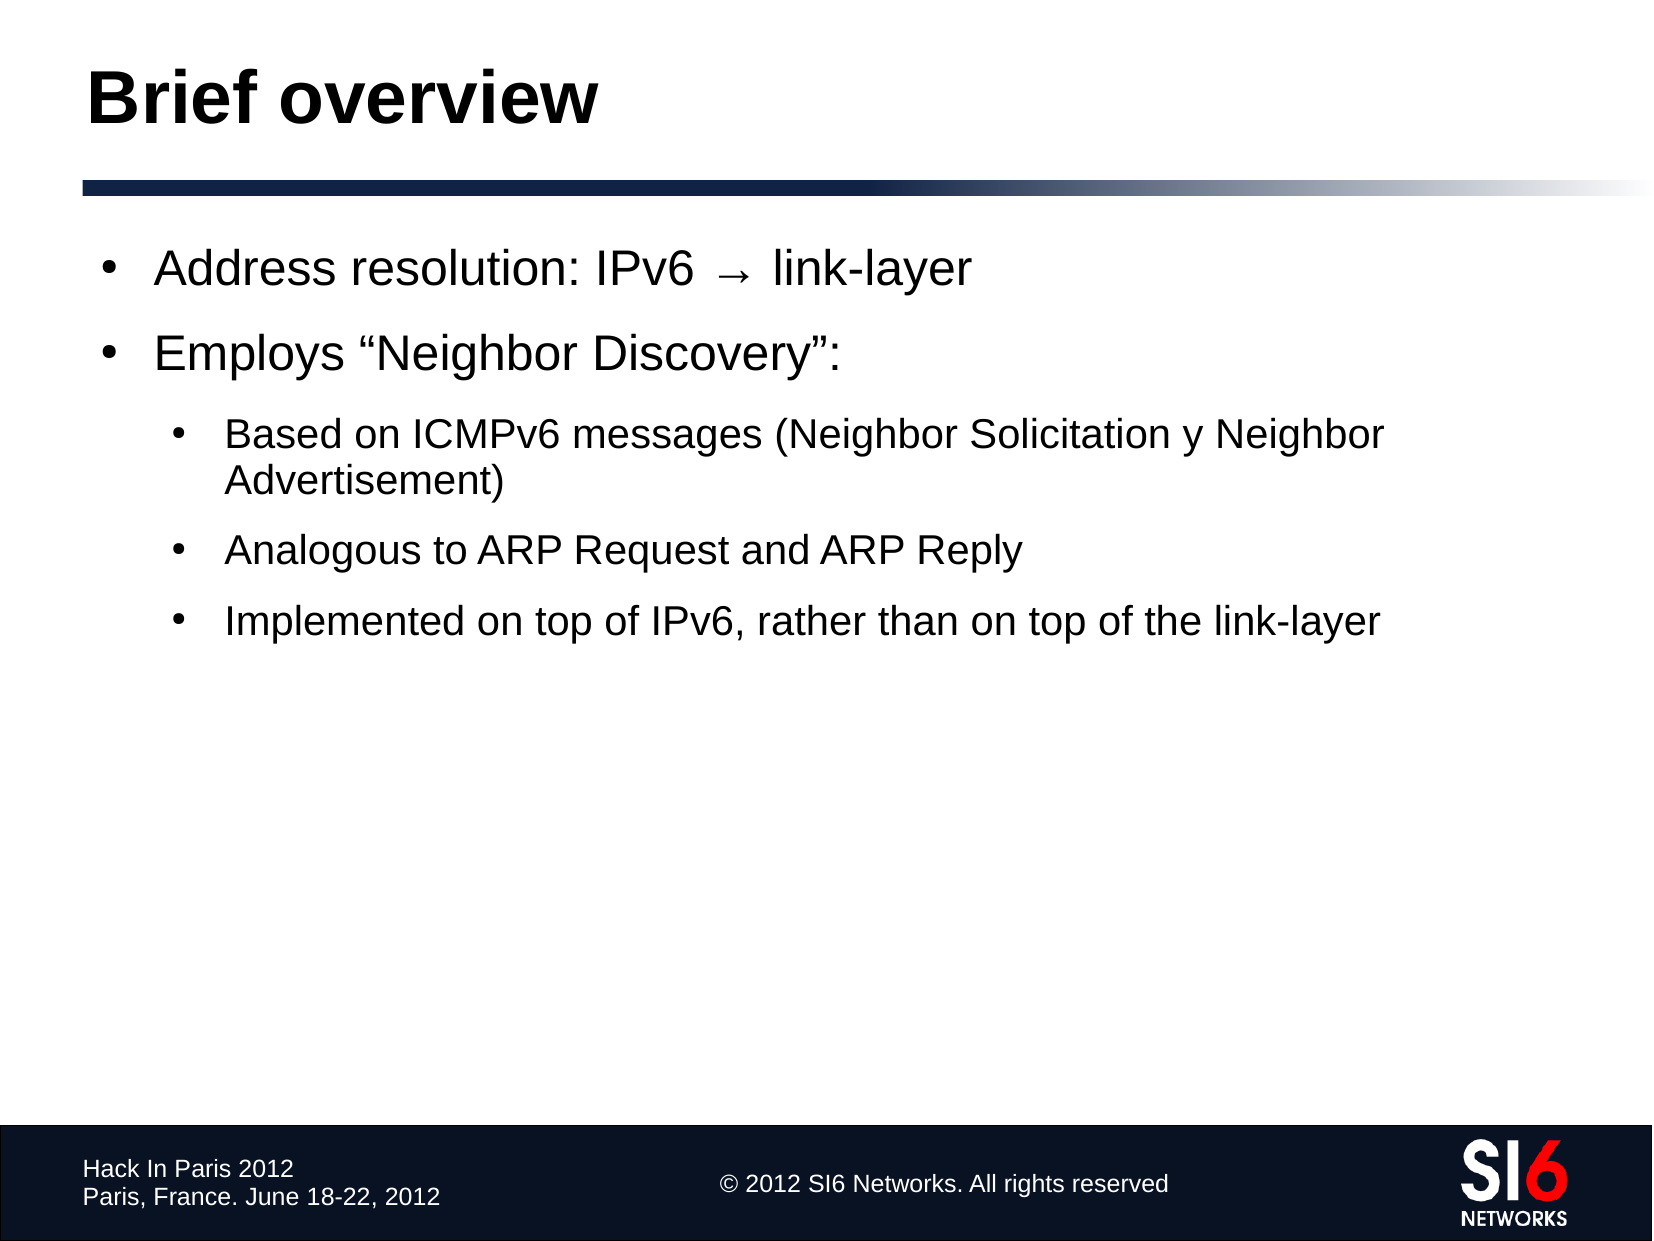

# Brief overview
Address resolution: IPv6 → link-layer
Employs “Neighbor Discovery”:
Based on ICMPv6 messages (Neighbor Solicitation y Neighbor Advertisement)
Analogous to ARP Request and ARP Reply
Implemented on top of IPv6, rather than on top of the link-layer
Congreso de Seguridad en Computo 2011